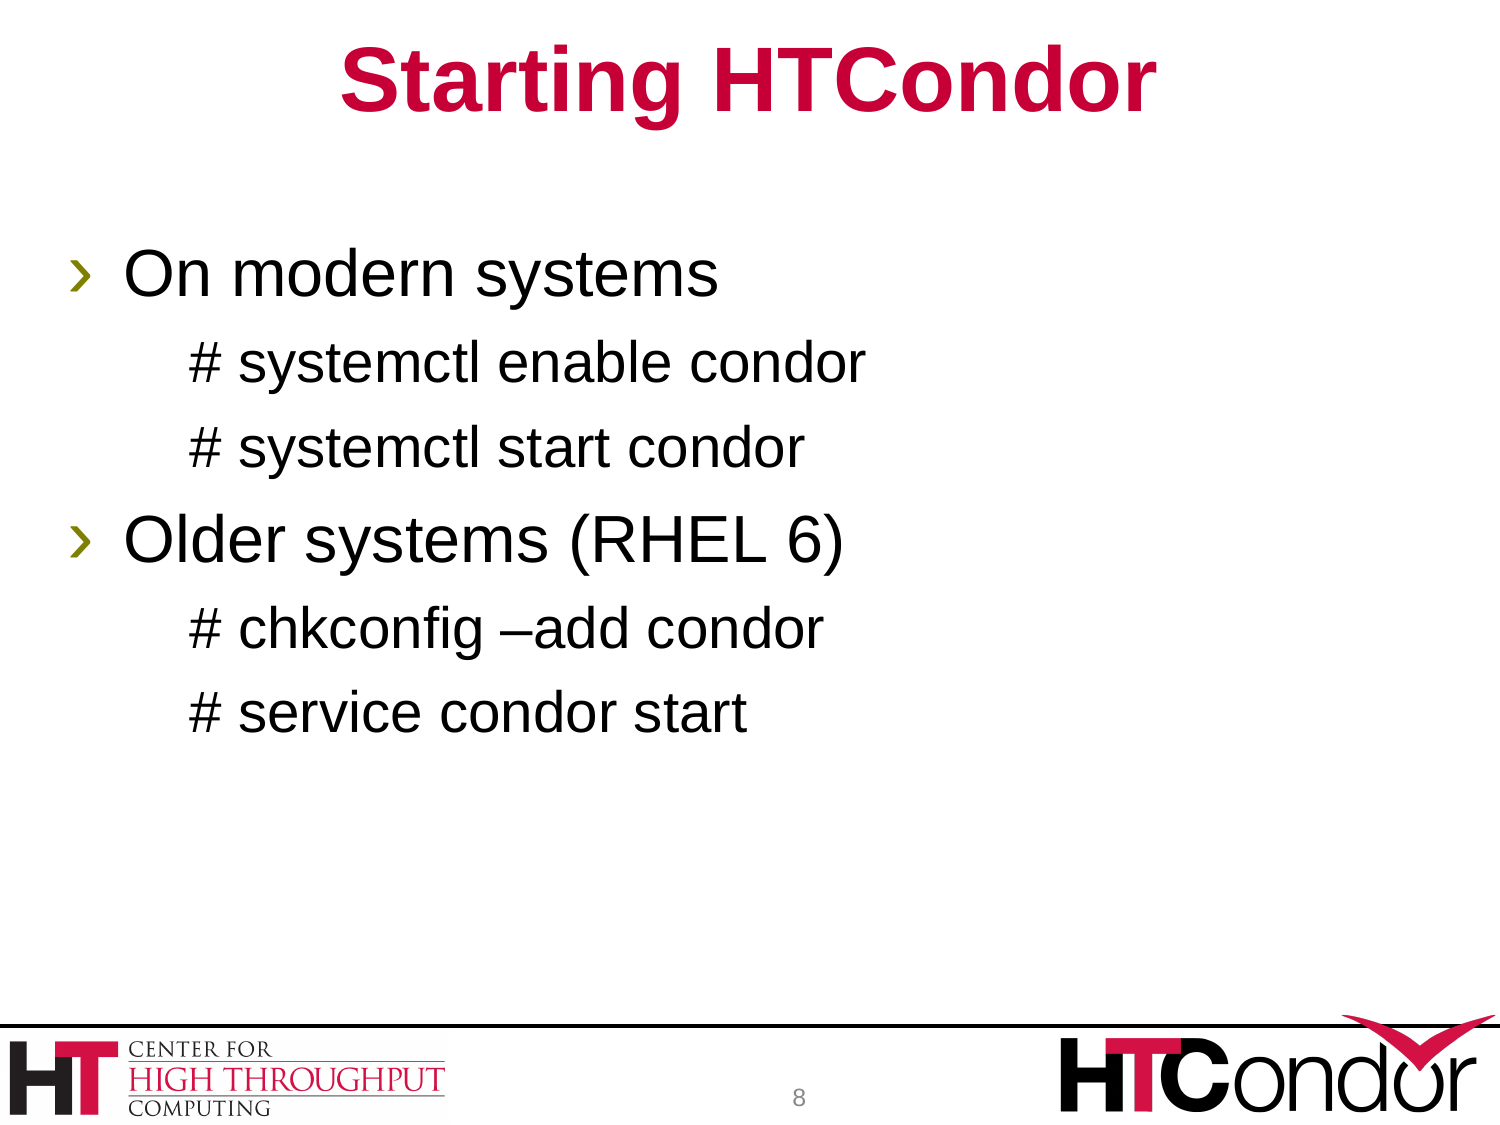

# Starting HTCondor
On modern systems
# systemctl enable condor
# systemctl start condor
Older systems (RHEL 6)
# chkconfig –add condor
# service condor start